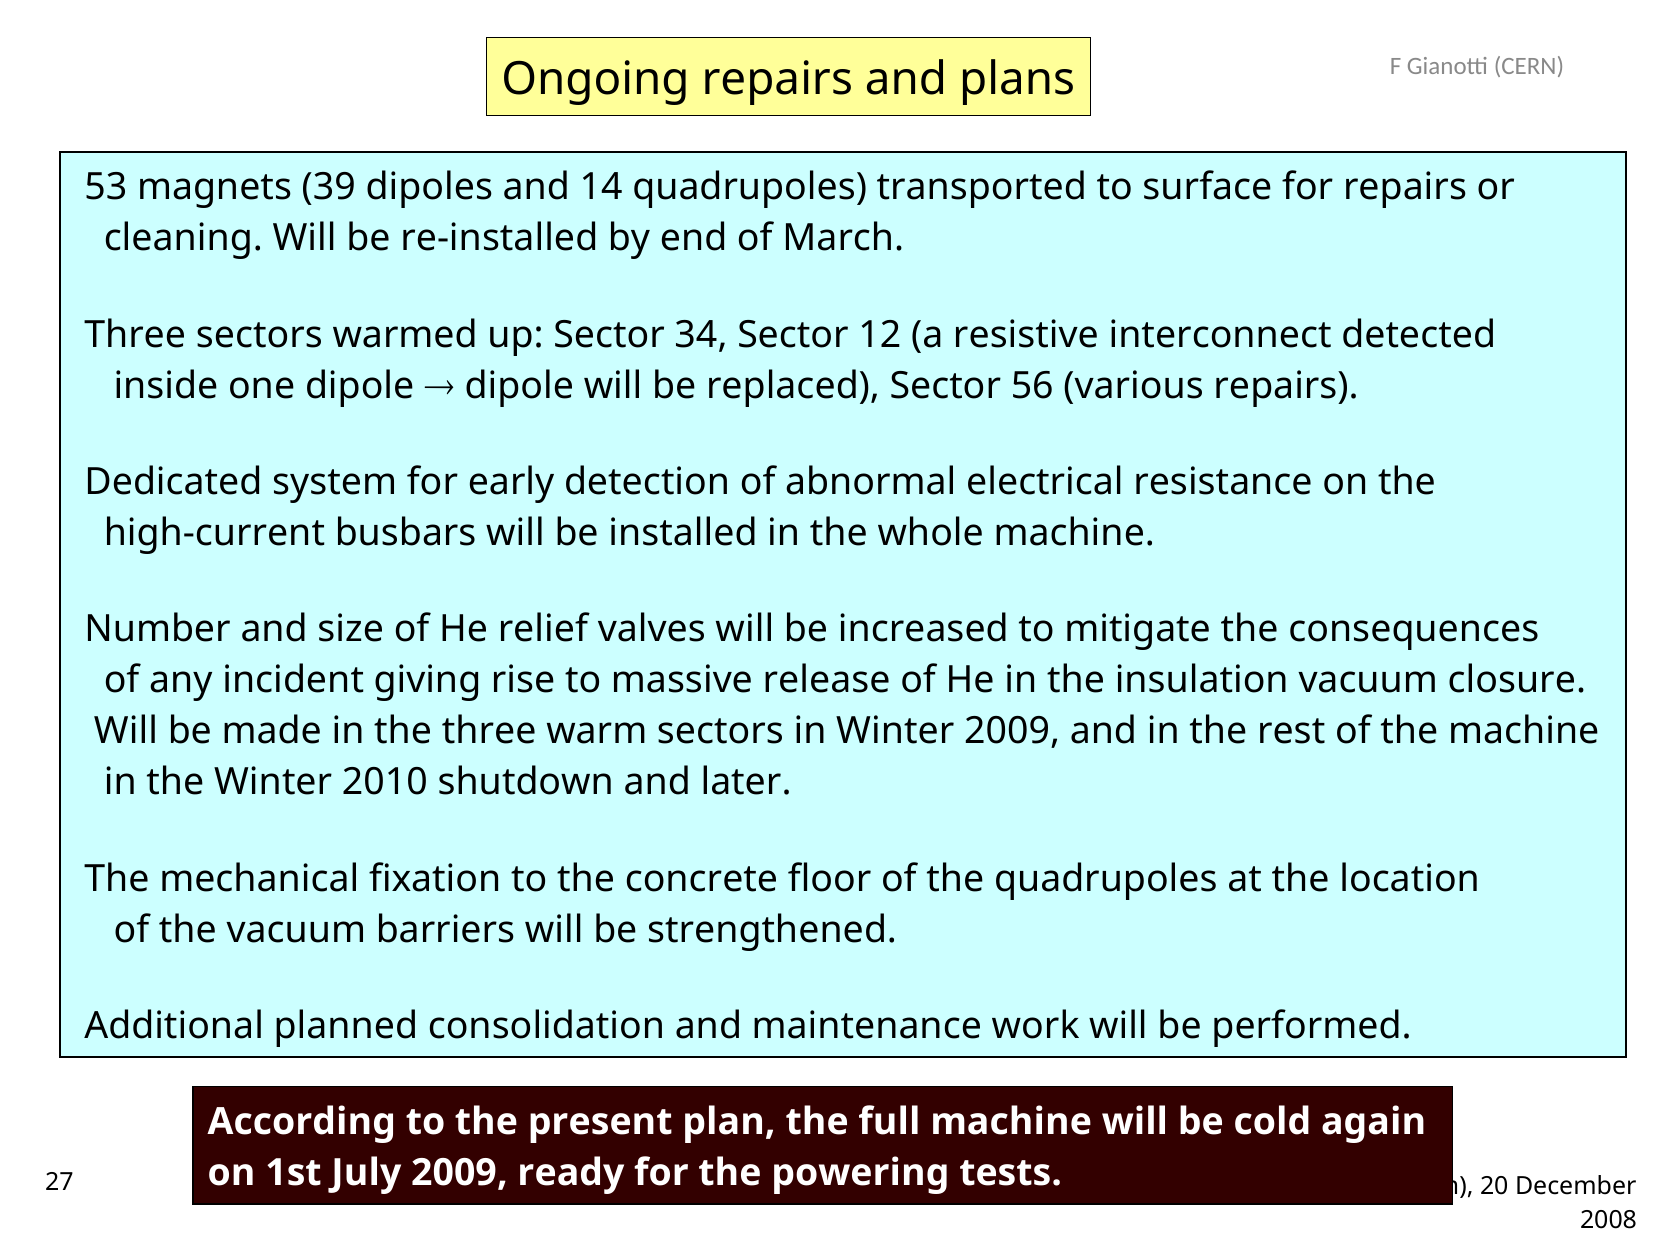

Ongoing repairs and plans
F Gianotti (CERN)
 53 magnets (39 dipoles and 14 quadrupoles) transported to surface for repairs or
 cleaning. Will be re-installed by end of March.
 Three sectors warmed up: Sector 34, Sector 12 (a resistive interconnect detected
 inside one dipole  dipole will be replaced), Sector 56 (various repairs).
 Dedicated system for early detection of abnormal electrical resistance on the
 high-current busbars will be installed in the whole machine.
 Number and size of He relief valves will be increased to mitigate the consequences
 of any incident giving rise to massive release of He in the insulation vacuum closure.
 Will be made in the three warm sectors in Winter 2009, and in the rest of the machine
 in the Winter 2010 shutdown and later.
 The mechanical fixation to the concrete floor of the quadrupoles at the location
 of the vacuum barriers will be strengthened.
 Additional planned consolidation and maintenance work will be performed.
According to the present plan, the full machine will be cold again
on 1st July 2009, ready for the powering tests.
27